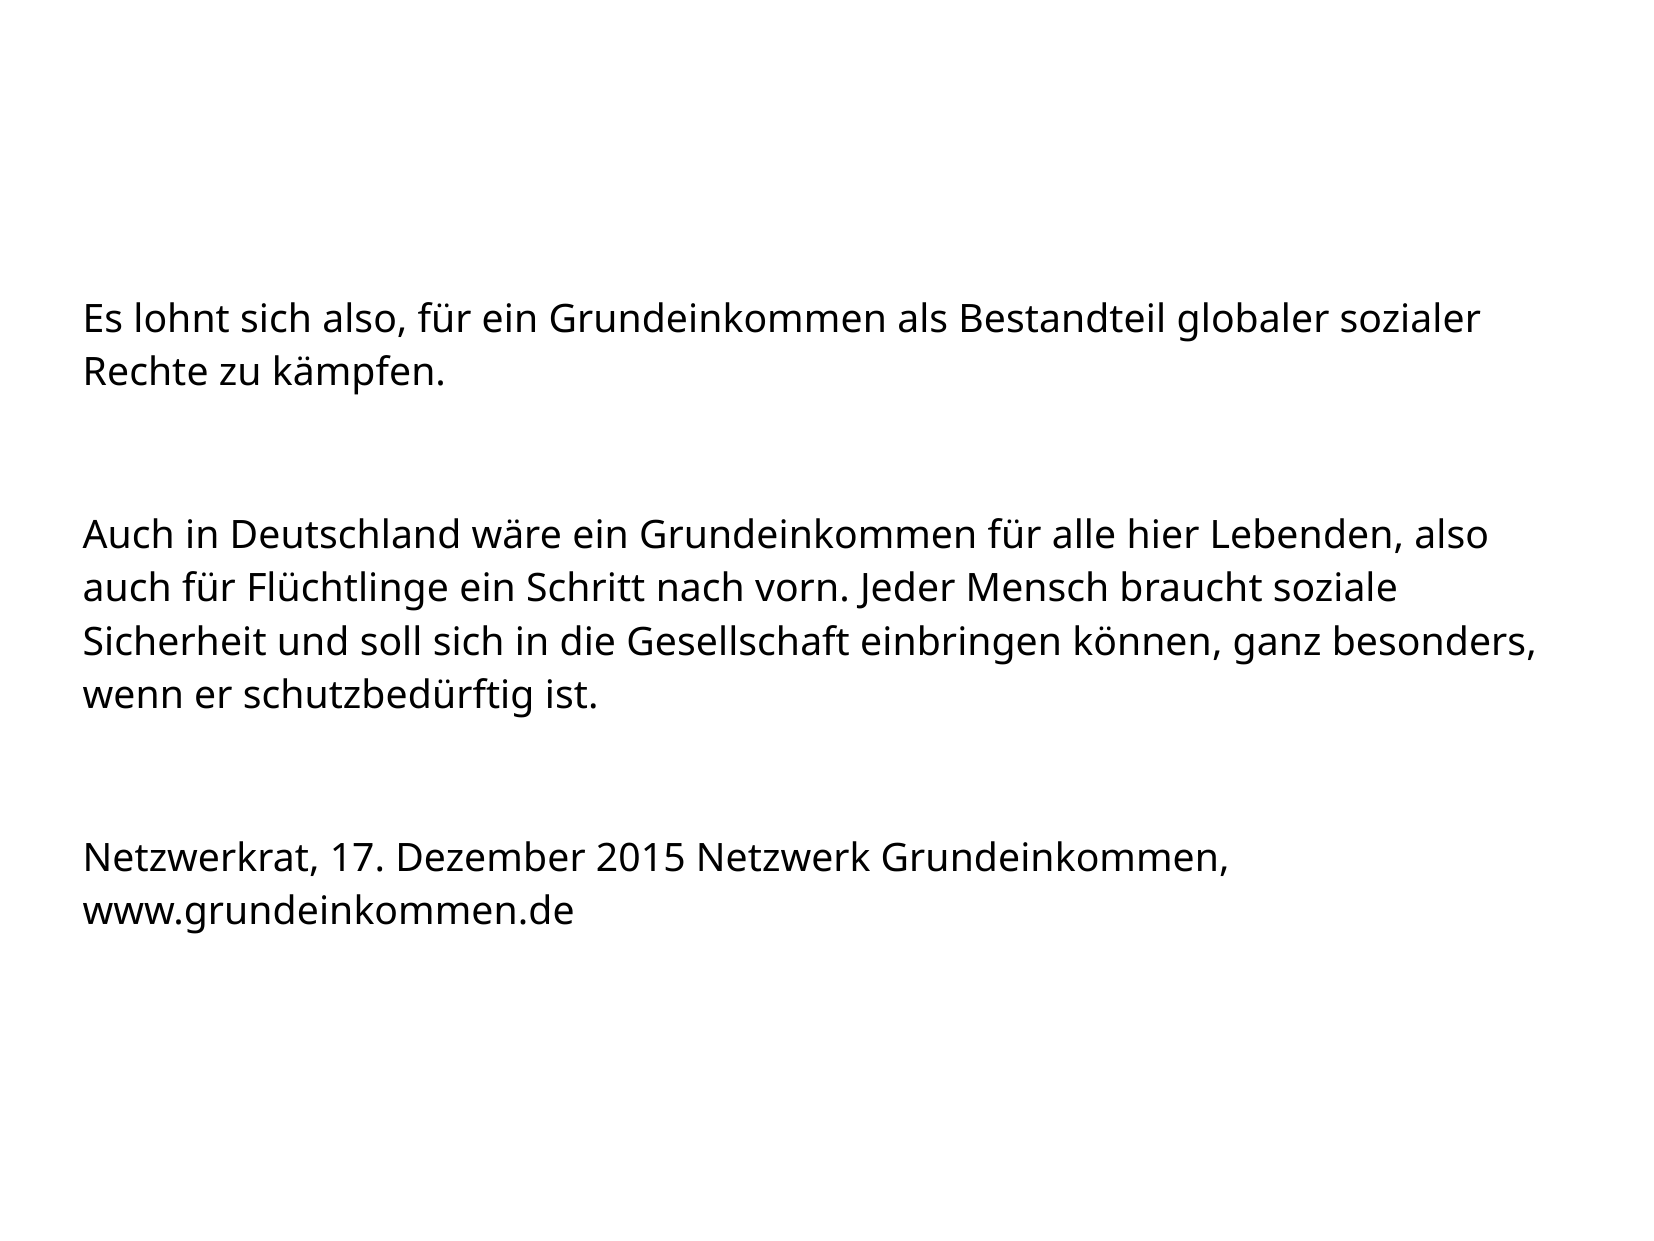

#
Es lohnt sich also, für ein Grundeinkommen als Bestandteil globaler sozialer Rechte zu kämpfen.
Auch in Deutschland wäre ein Grundeinkommen für alle hier Lebenden, also auch für Flüchtlinge ein Schritt nach vorn. Jeder Mensch braucht soziale Sicherheit und soll sich in die Gesellschaft einbringen können, ganz besonders, wenn er schutzbedürftig ist.
Netzwerkrat, 17. Dezember 2015 Netzwerk Grundeinkommen, www.grundeinkommen.de